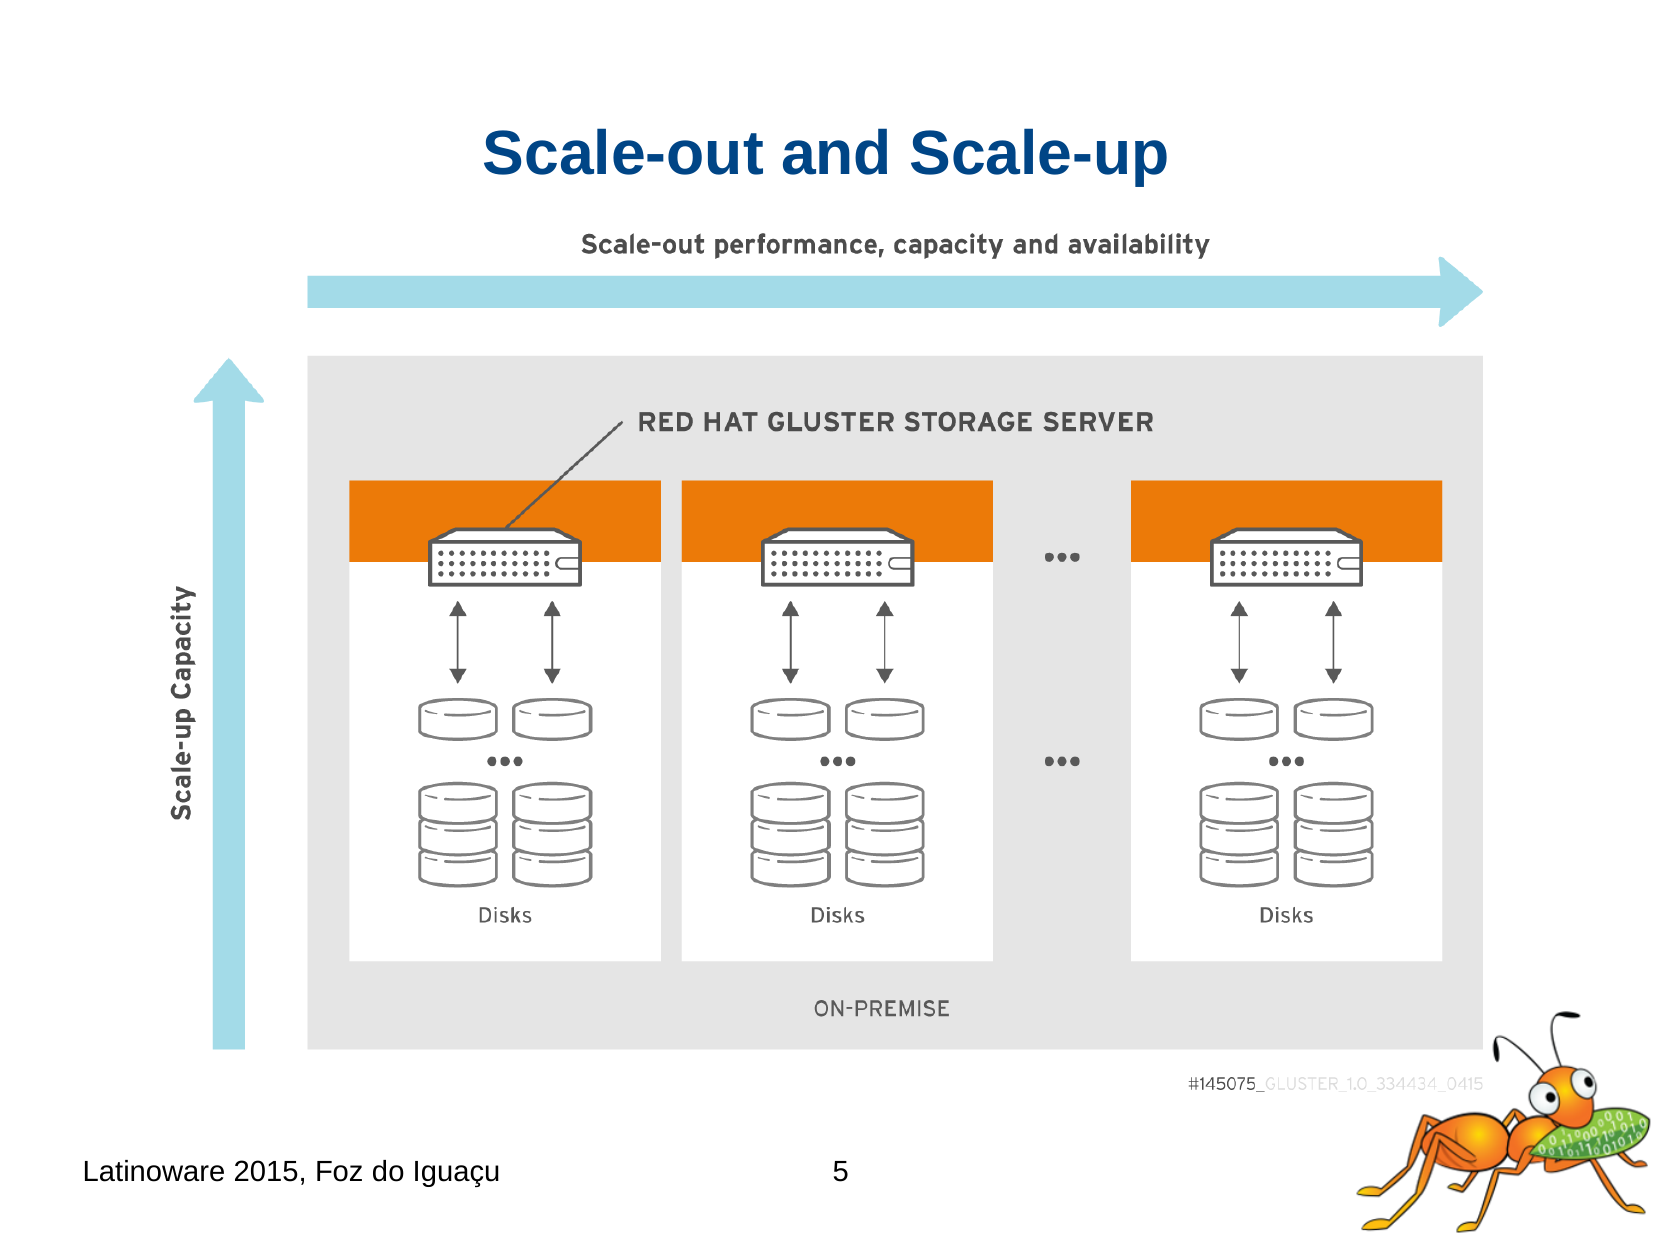

# Scale-out and Scale-up
Latinoware 2015, Foz do Iguaçu
5